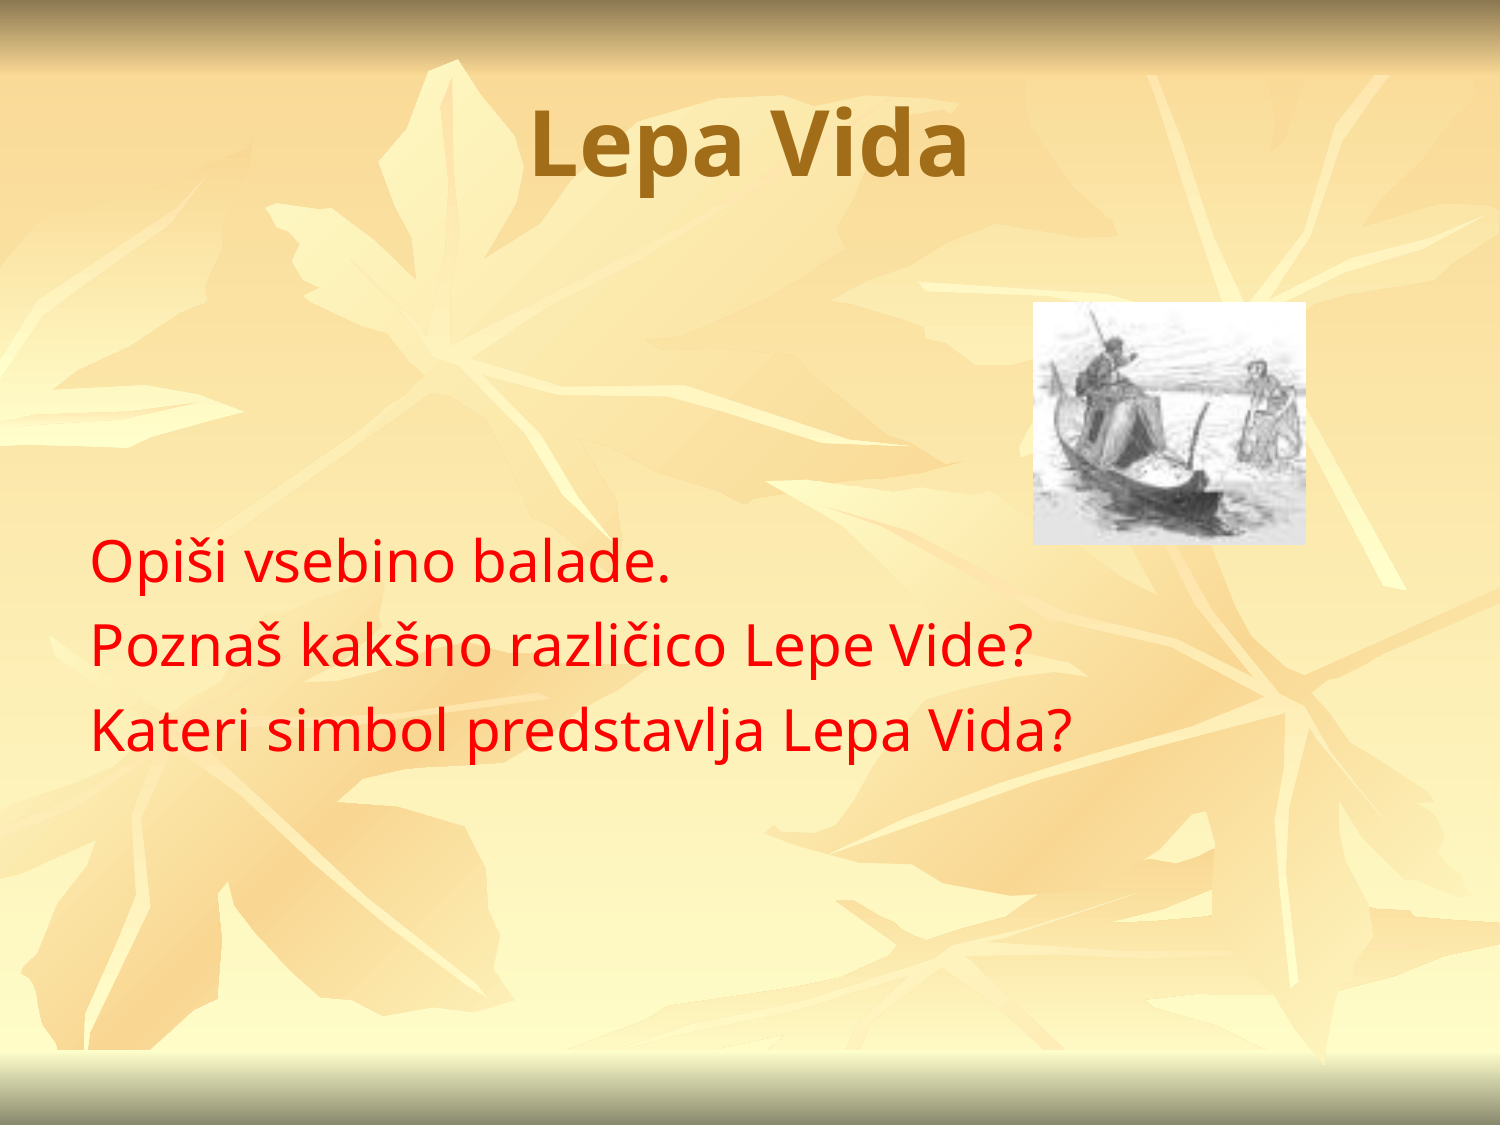

# Lepa Vida
Opiši vsebino balade.
Poznaš kakšno različico Lepe Vide?
Kateri simbol predstavlja Lepa Vida?